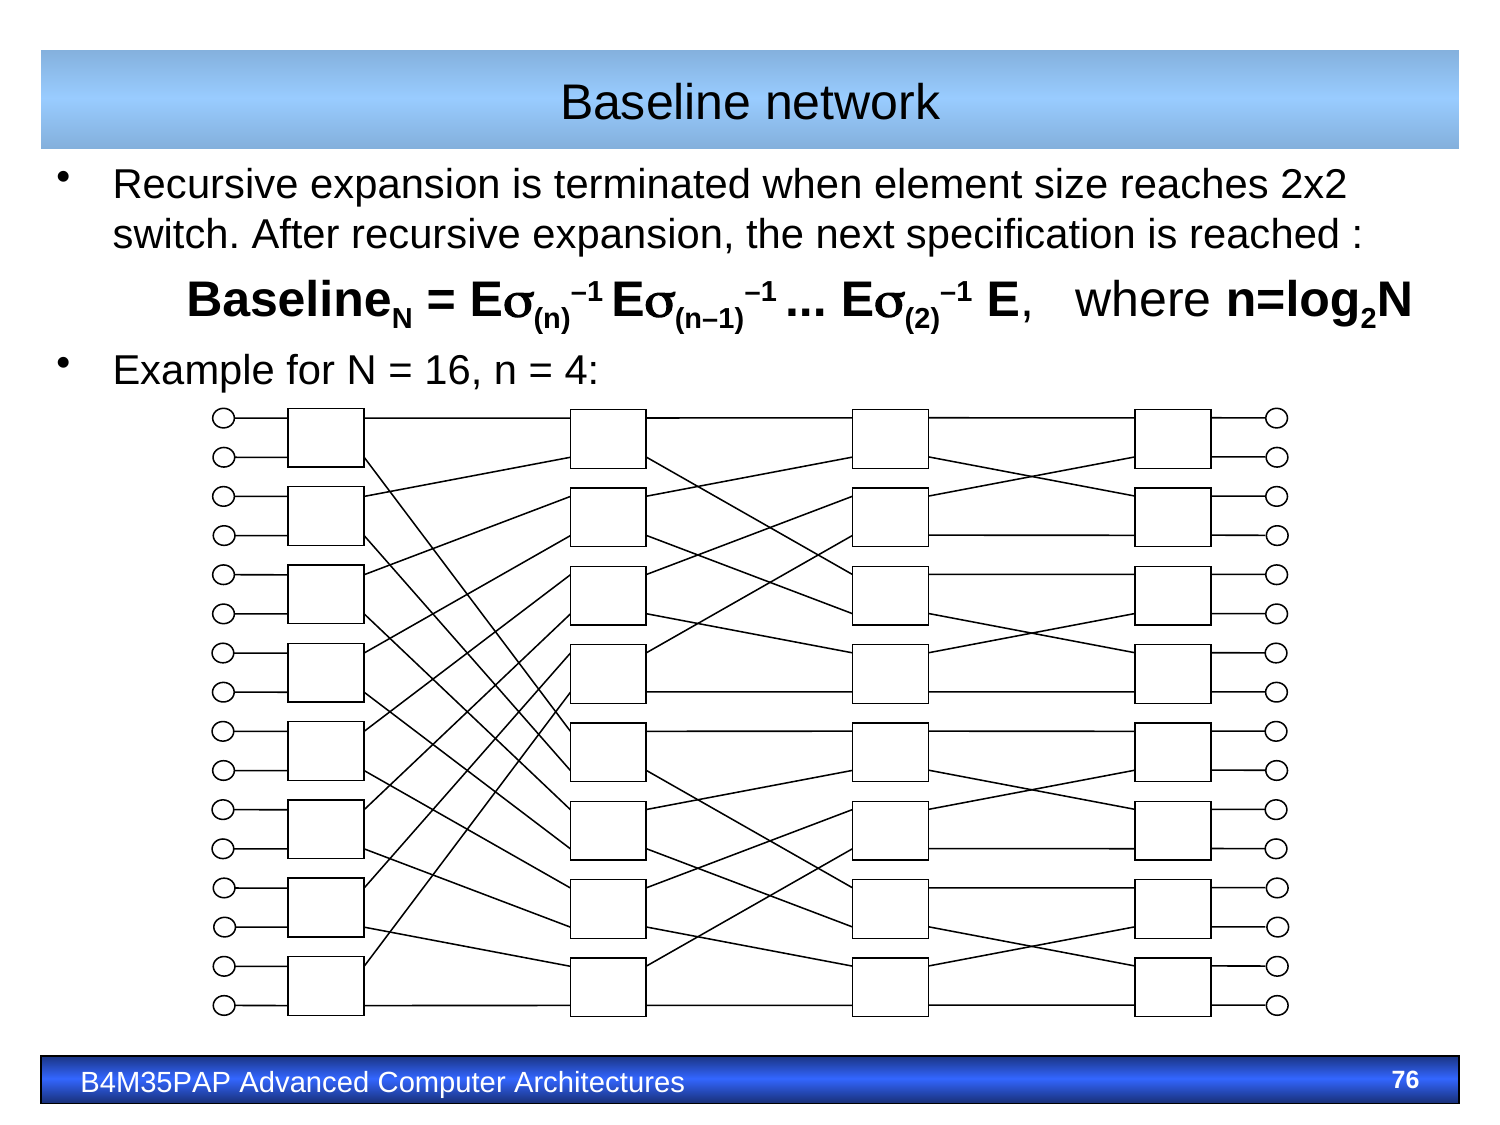

# Baseline network
Recursive expansion is terminated when element size reaches 2x2 switch. After recursive expansion, the next specification is reached :
		BaselineN = E(n)–1 E(n–1)–1 ... E(2)–1 E, where n=log2N
Example for N = 16, n = 4: